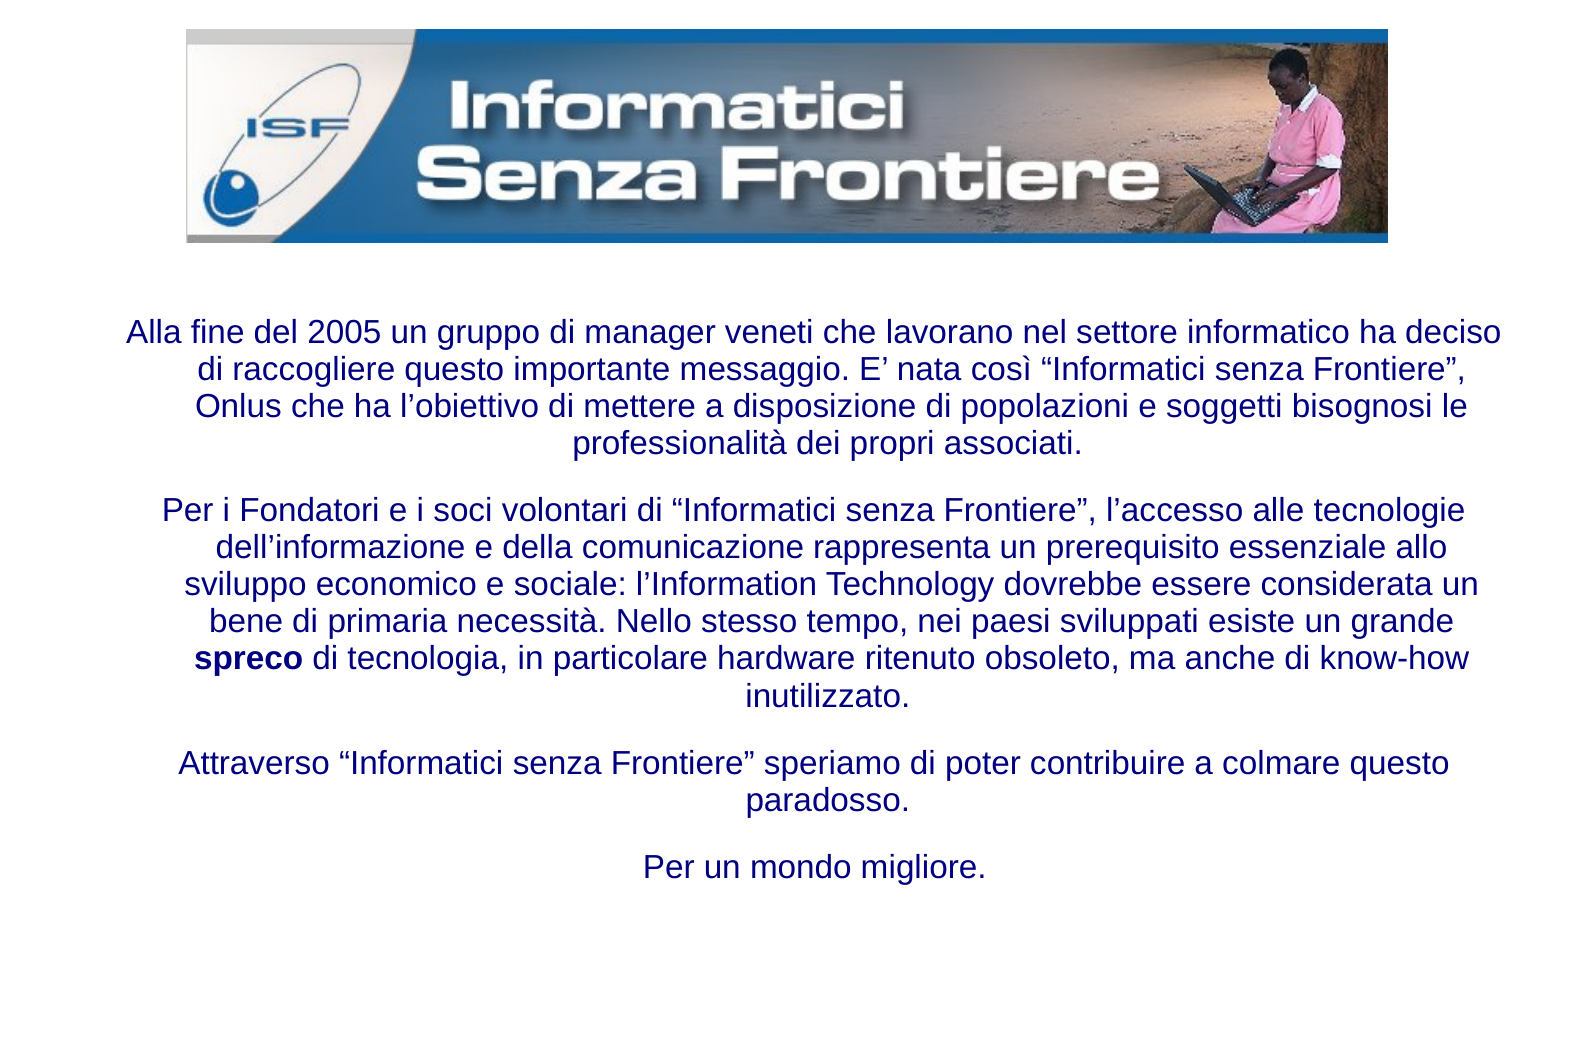

# Alla fine del 2005 un gruppo di manager veneti che lavorano nel settore informatico ha deciso di raccogliere questo importante messaggio. E’ nata così “Informatici senza Frontiere”, Onlus che ha l’obiettivo di mettere a disposizione di popolazioni e soggetti bisognosi le professionalità dei propri associati.
Per i Fondatori e i soci volontari di “Informatici senza Frontiere”, l’accesso alle tecnologie dell’informazione e della comunicazione rappresenta un prerequisito essenziale allo sviluppo economico e sociale: l’Information Technology dovrebbe essere considerata un bene di primaria necessità. Nello stesso tempo, nei paesi sviluppati esiste un grande spreco di tecnologia, in particolare hardware ritenuto obsoleto, ma anche di know-how inutilizzato.
Attraverso “Informatici senza Frontiere” speriamo di poter contribuire a colmare questo paradosso.
Per un mondo migliore.